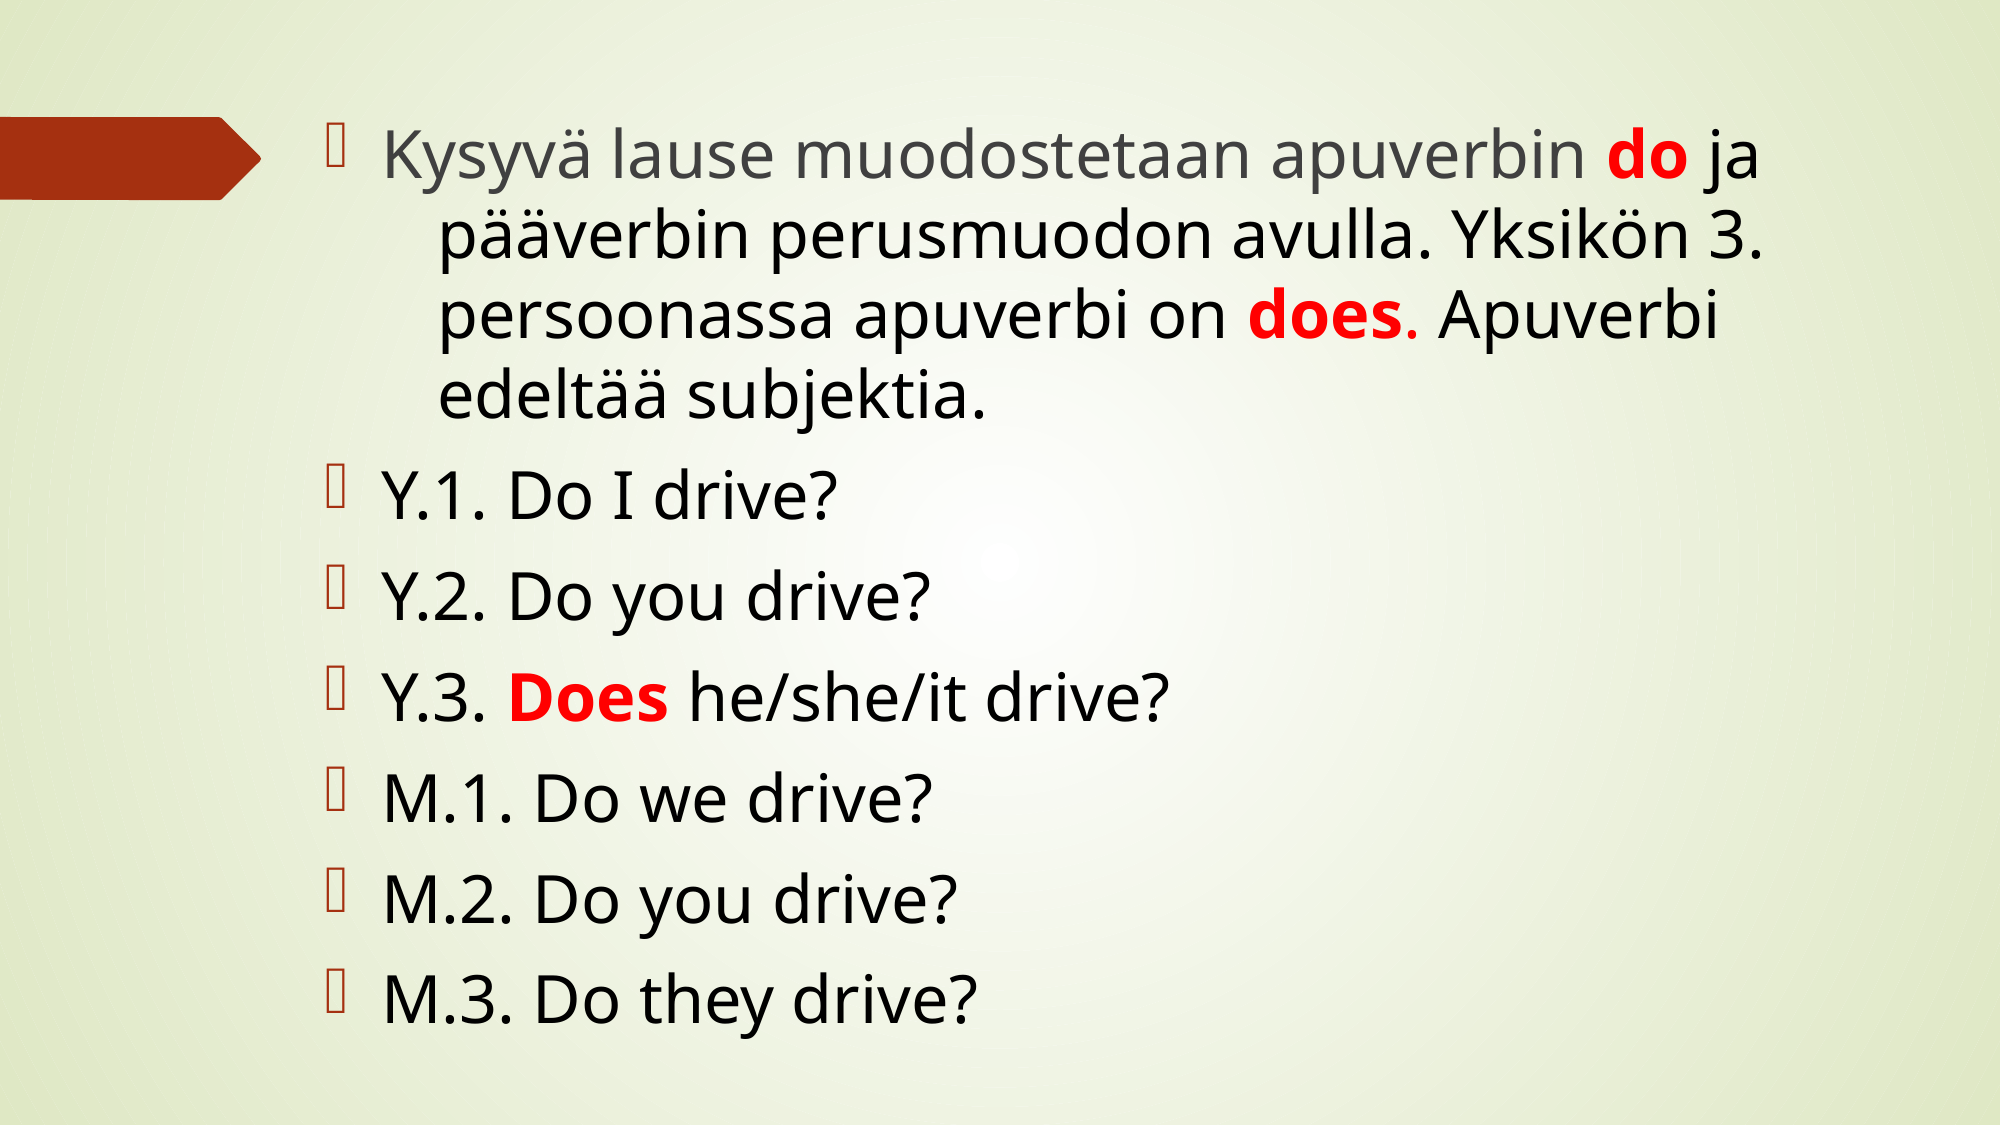

# Kysyvä lause muodostetaan apuverbin do ja pääverbin perusmuodon avulla. Yksikön 3. persoonassa apuverbi on does. Apuverbi edeltää subjektia.
Y.1. Do I drive?
Y.2. Do you drive?
Y.3. Does he/she/it drive?
M.1. Do we drive?
M.2. Do you drive?
M.3. Do they drive?